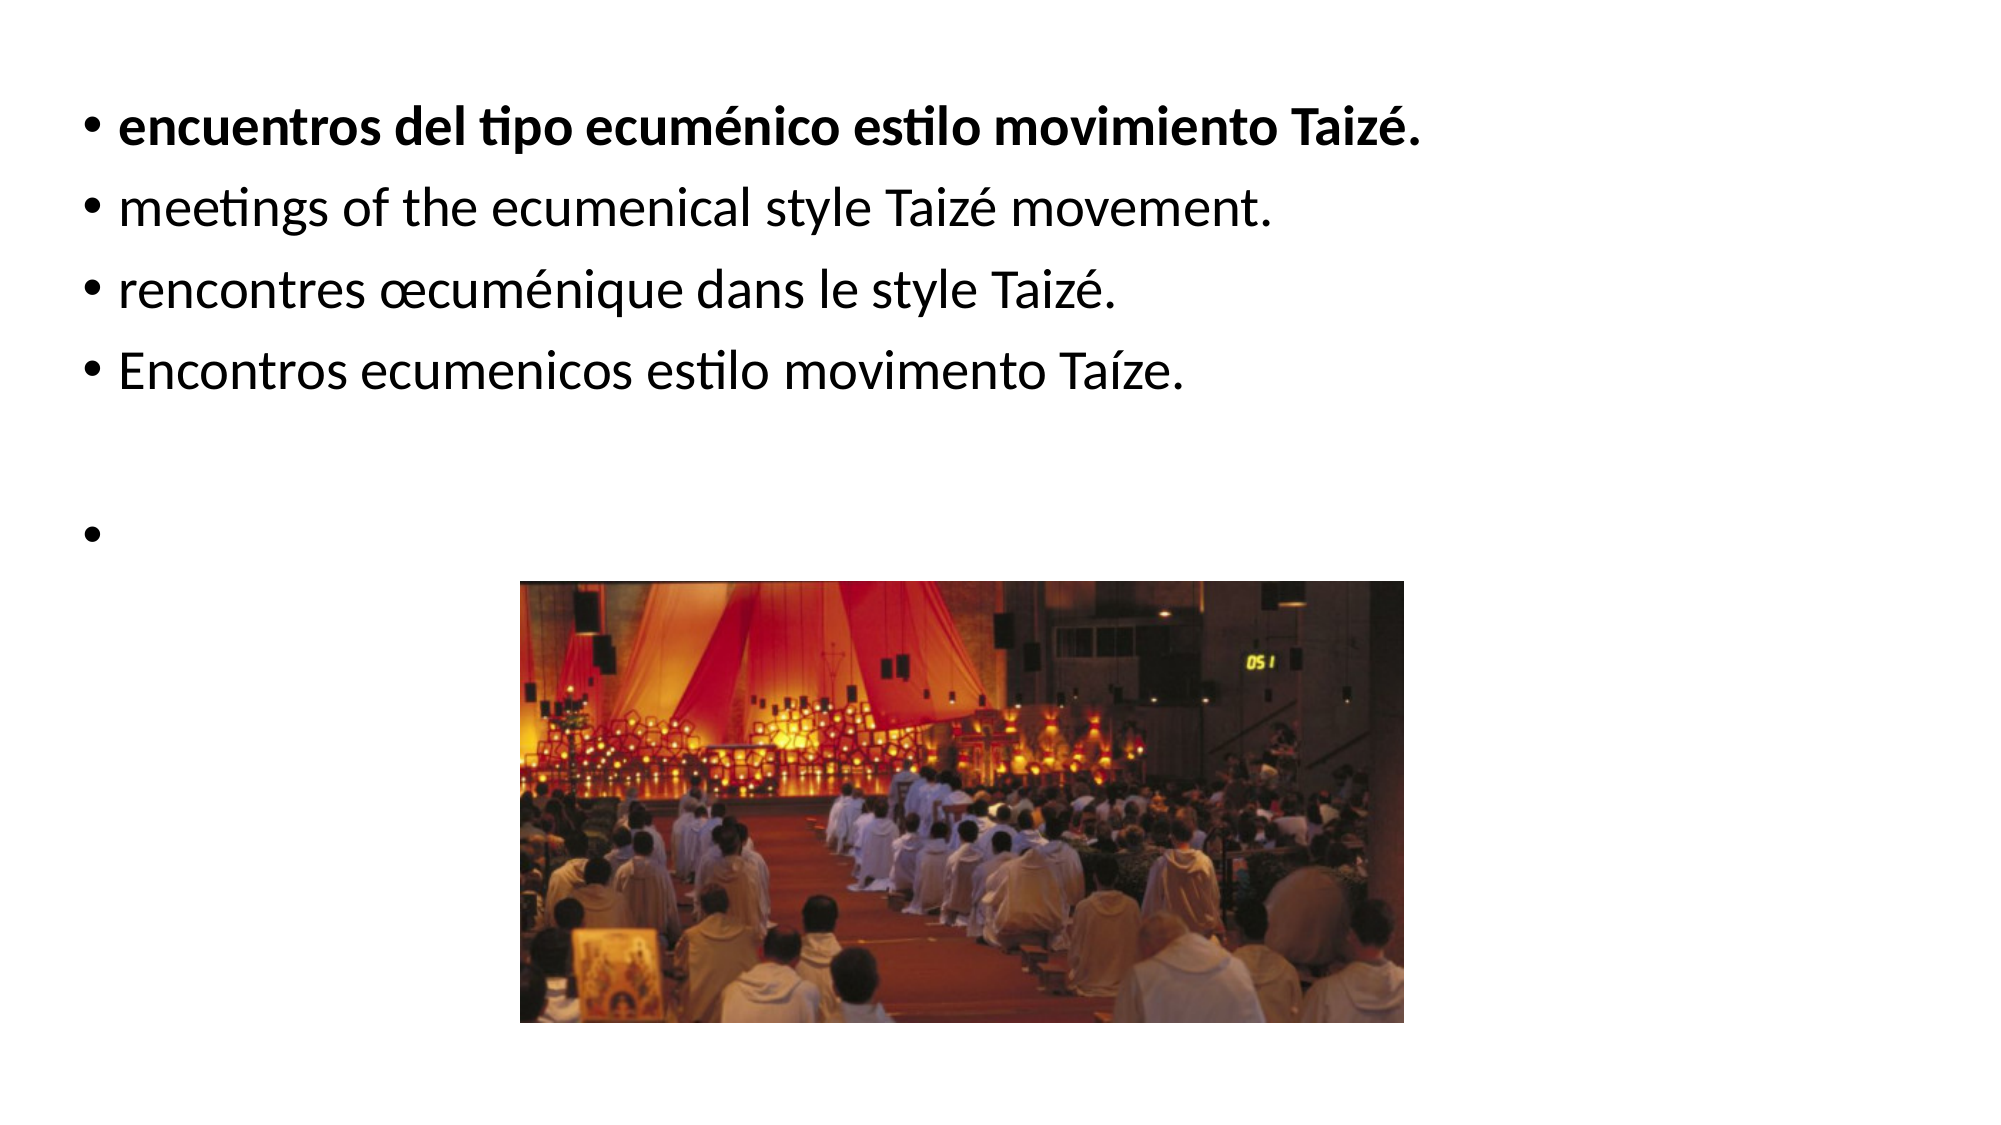

# encuentros del tipo ecuménico estilo movimiento Taizé.
meetings of the ecumenical style Taizé movement.
rencontres œcuménique dans le style Taizé.
Encontros ecumenicos estilo movimento Taíze.